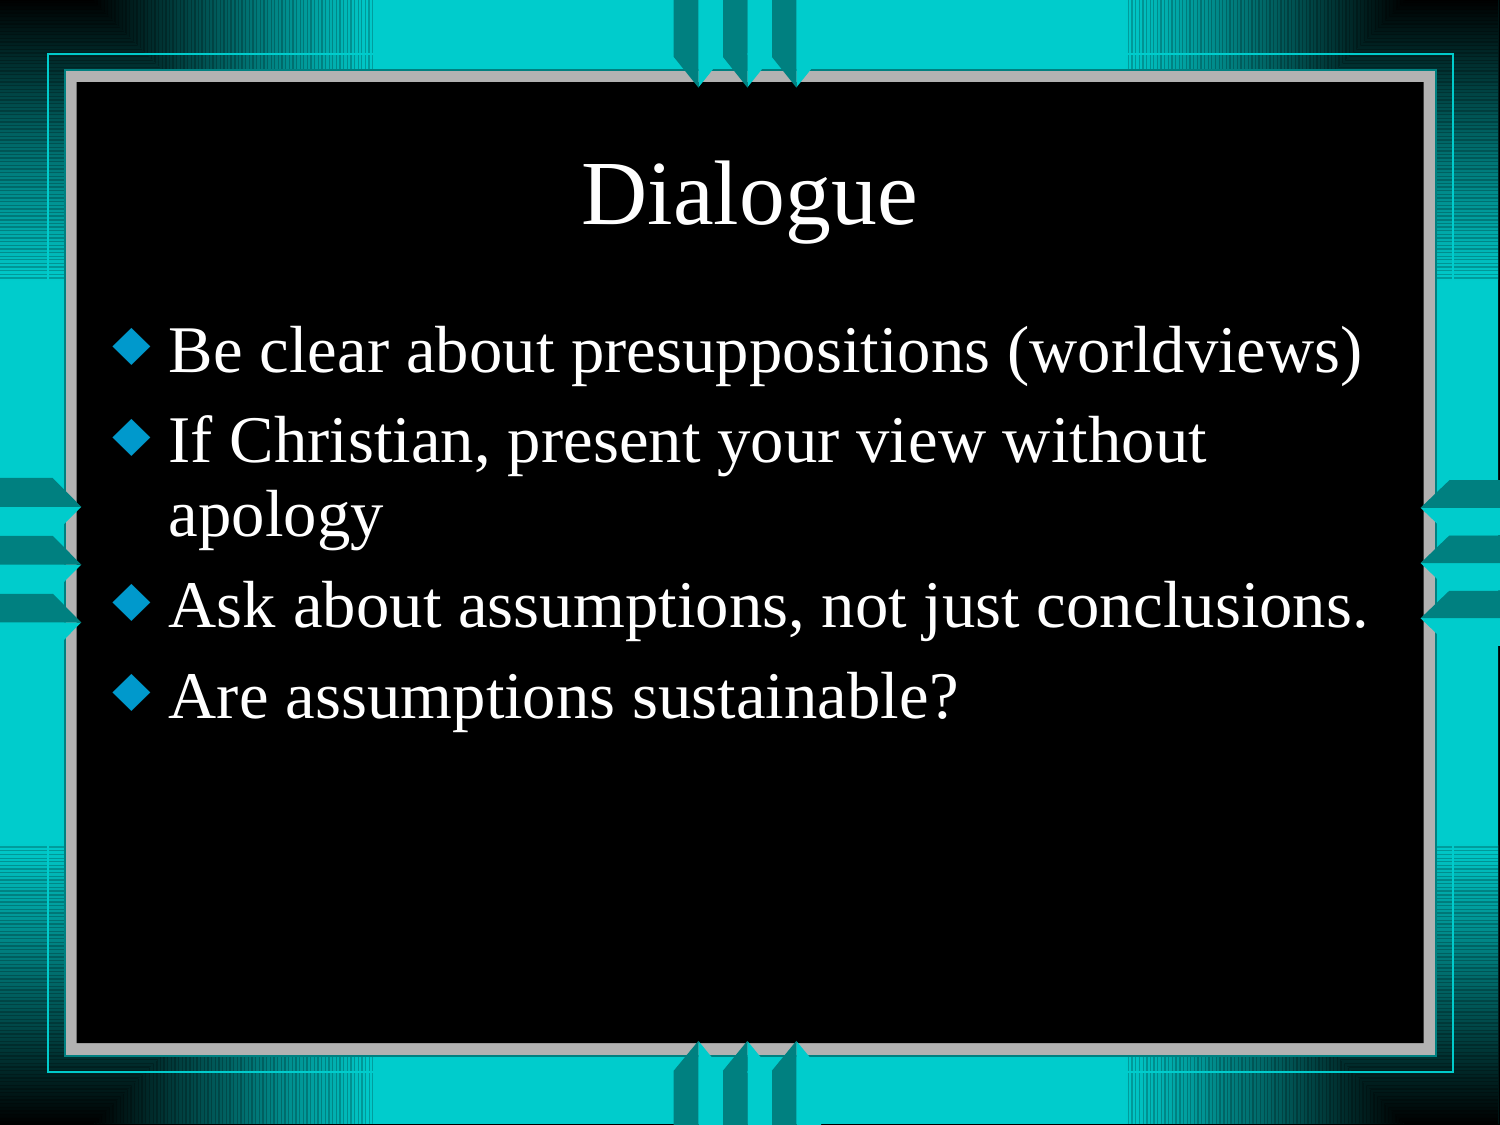

# Dialogue
Be clear about presuppositions (worldviews)
If Christian, present your view without apology
Ask about assumptions, not just conclusions.
Are assumptions sustainable?